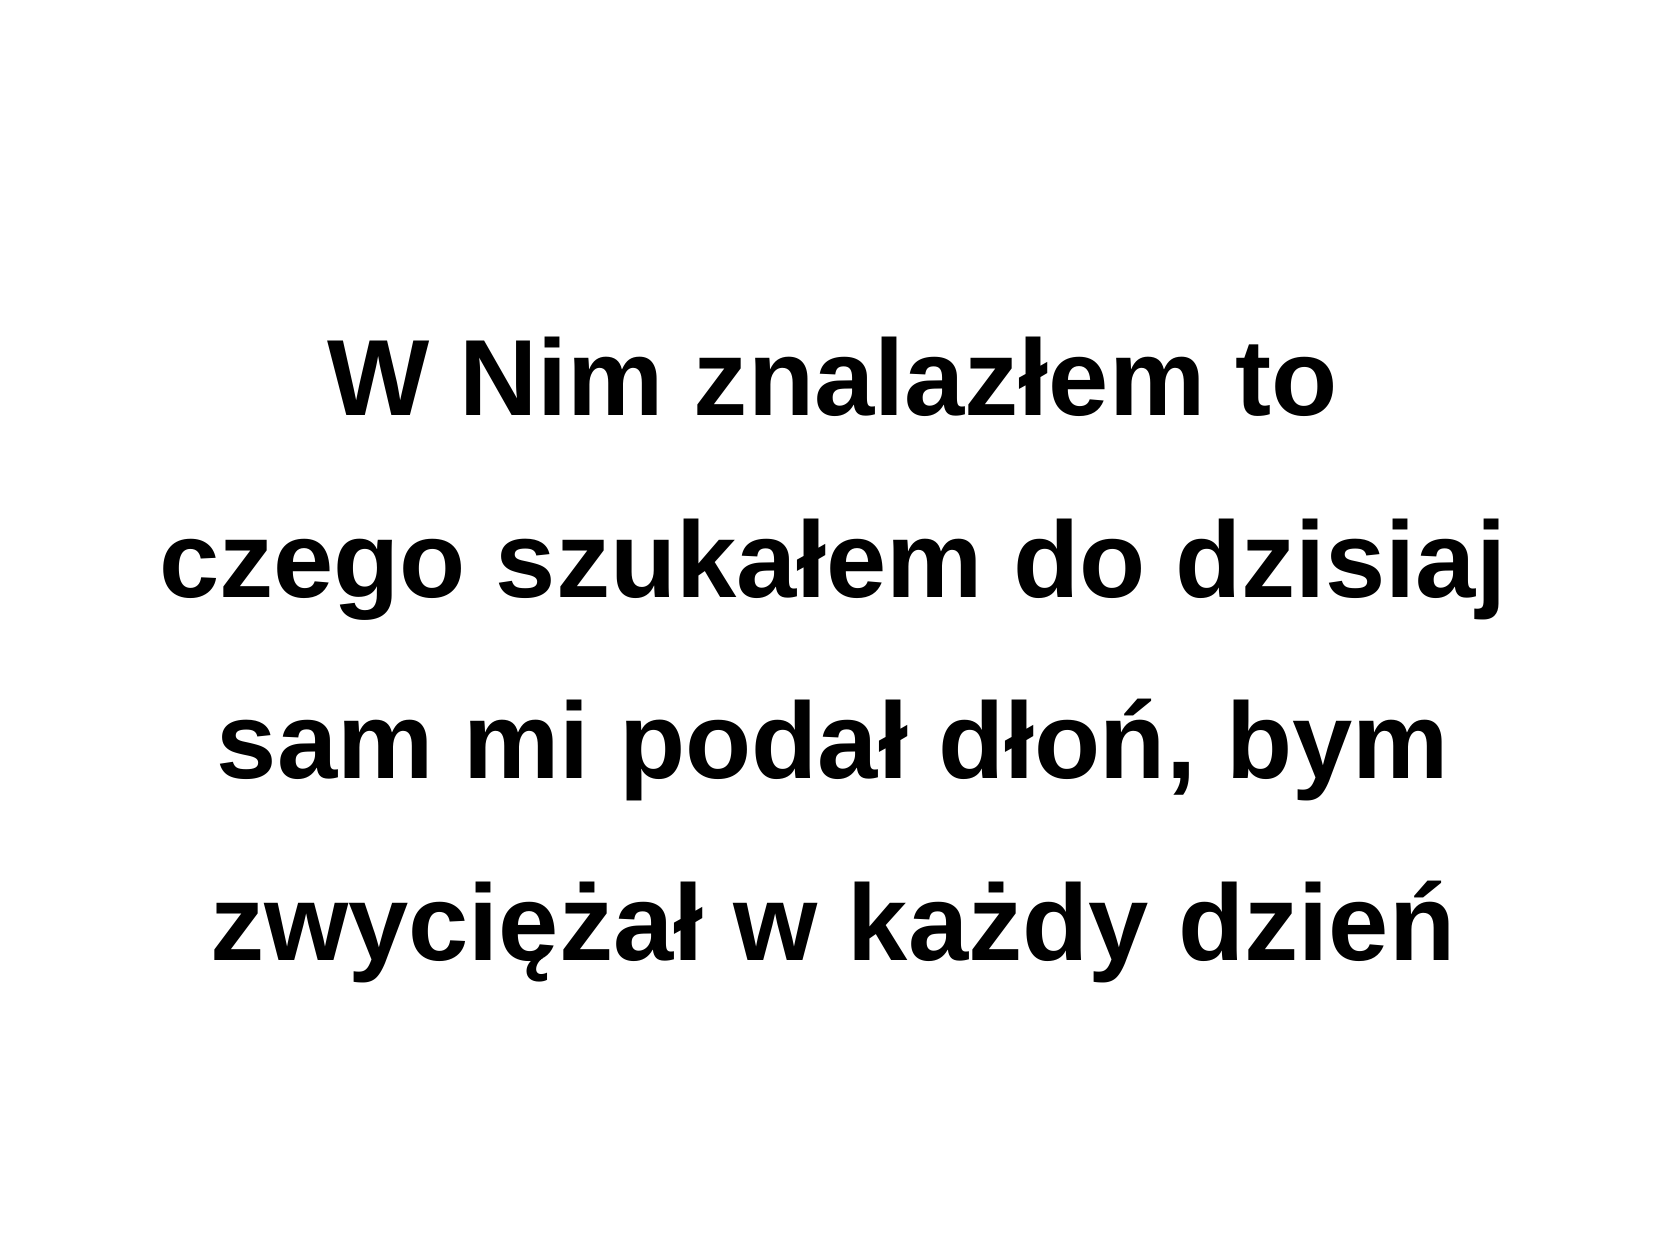

# W Nim znalazłem to
czego szukałem do dzisiaj
sam mi podał dłoń, bym
zwyciężał w każdy dzień